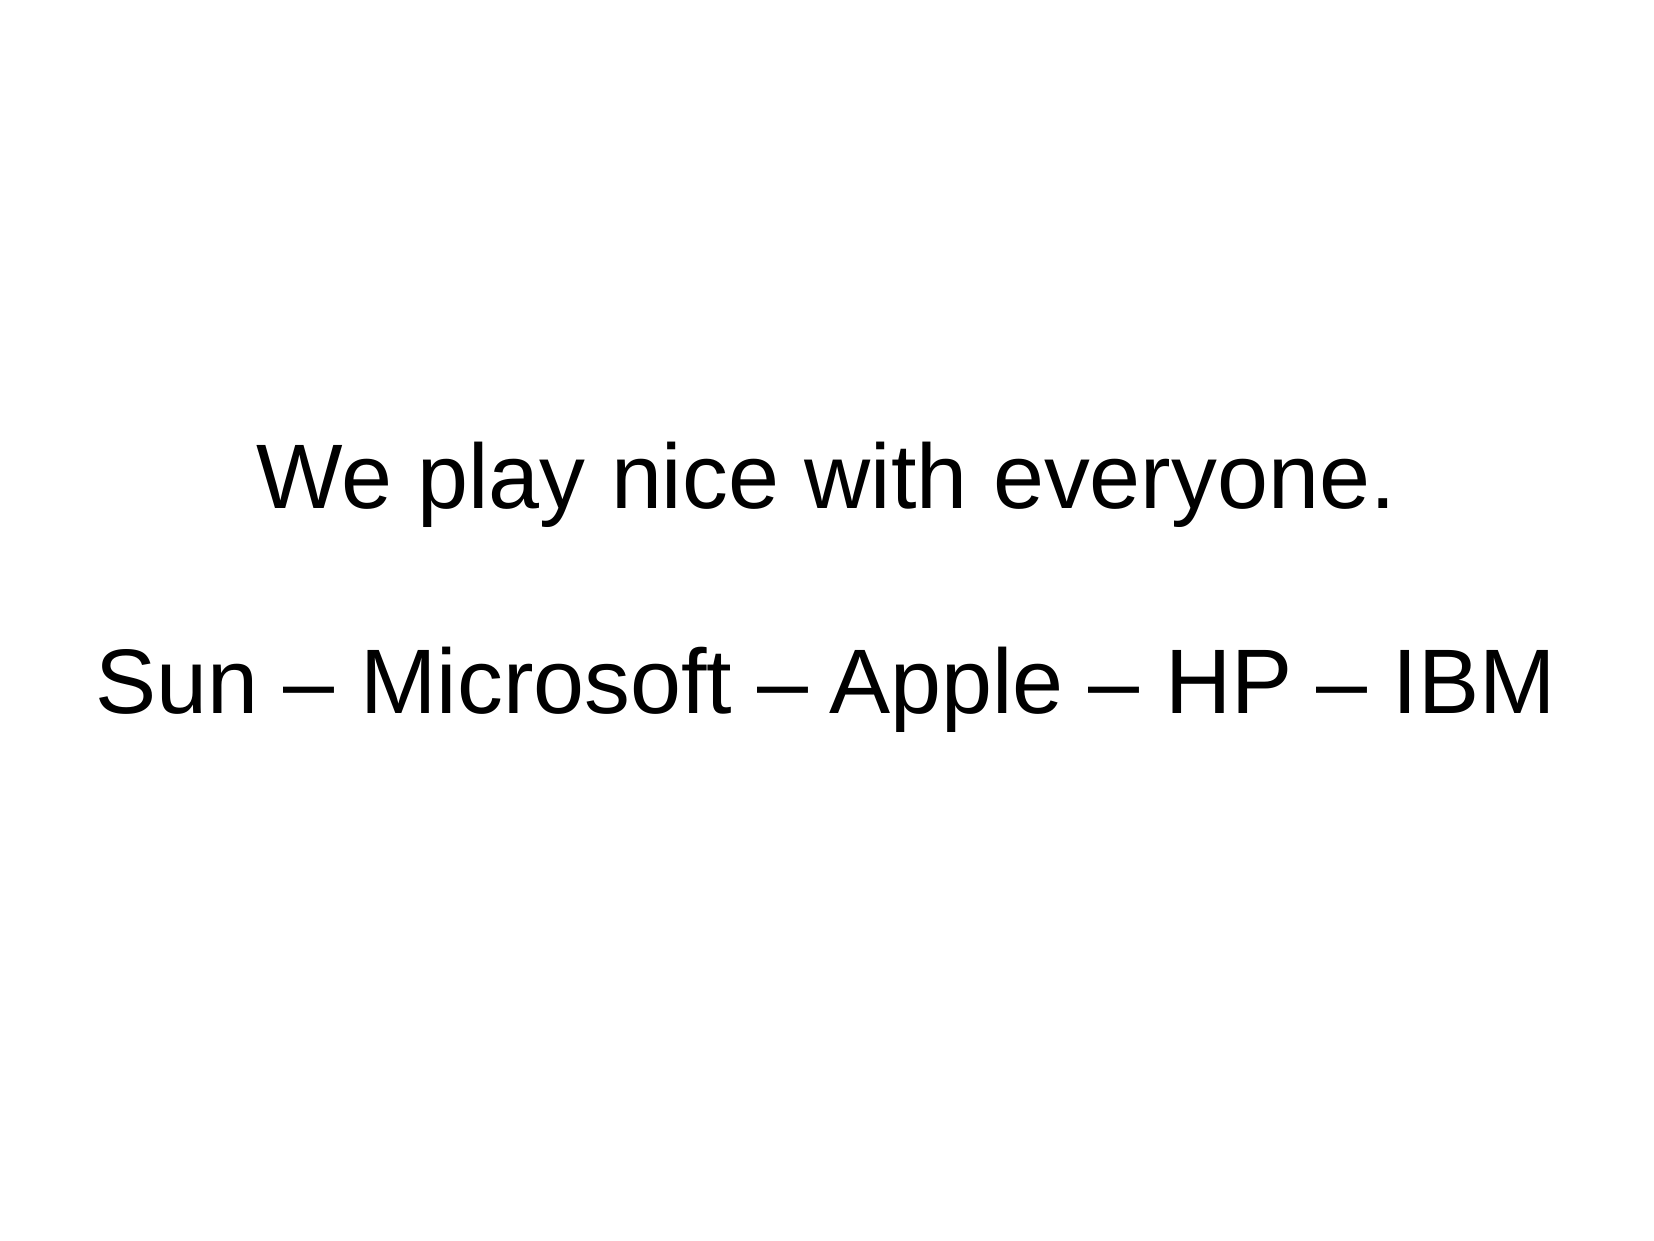

# We play nice with everyone. Sun – Microsoft – Apple – HP – IBM